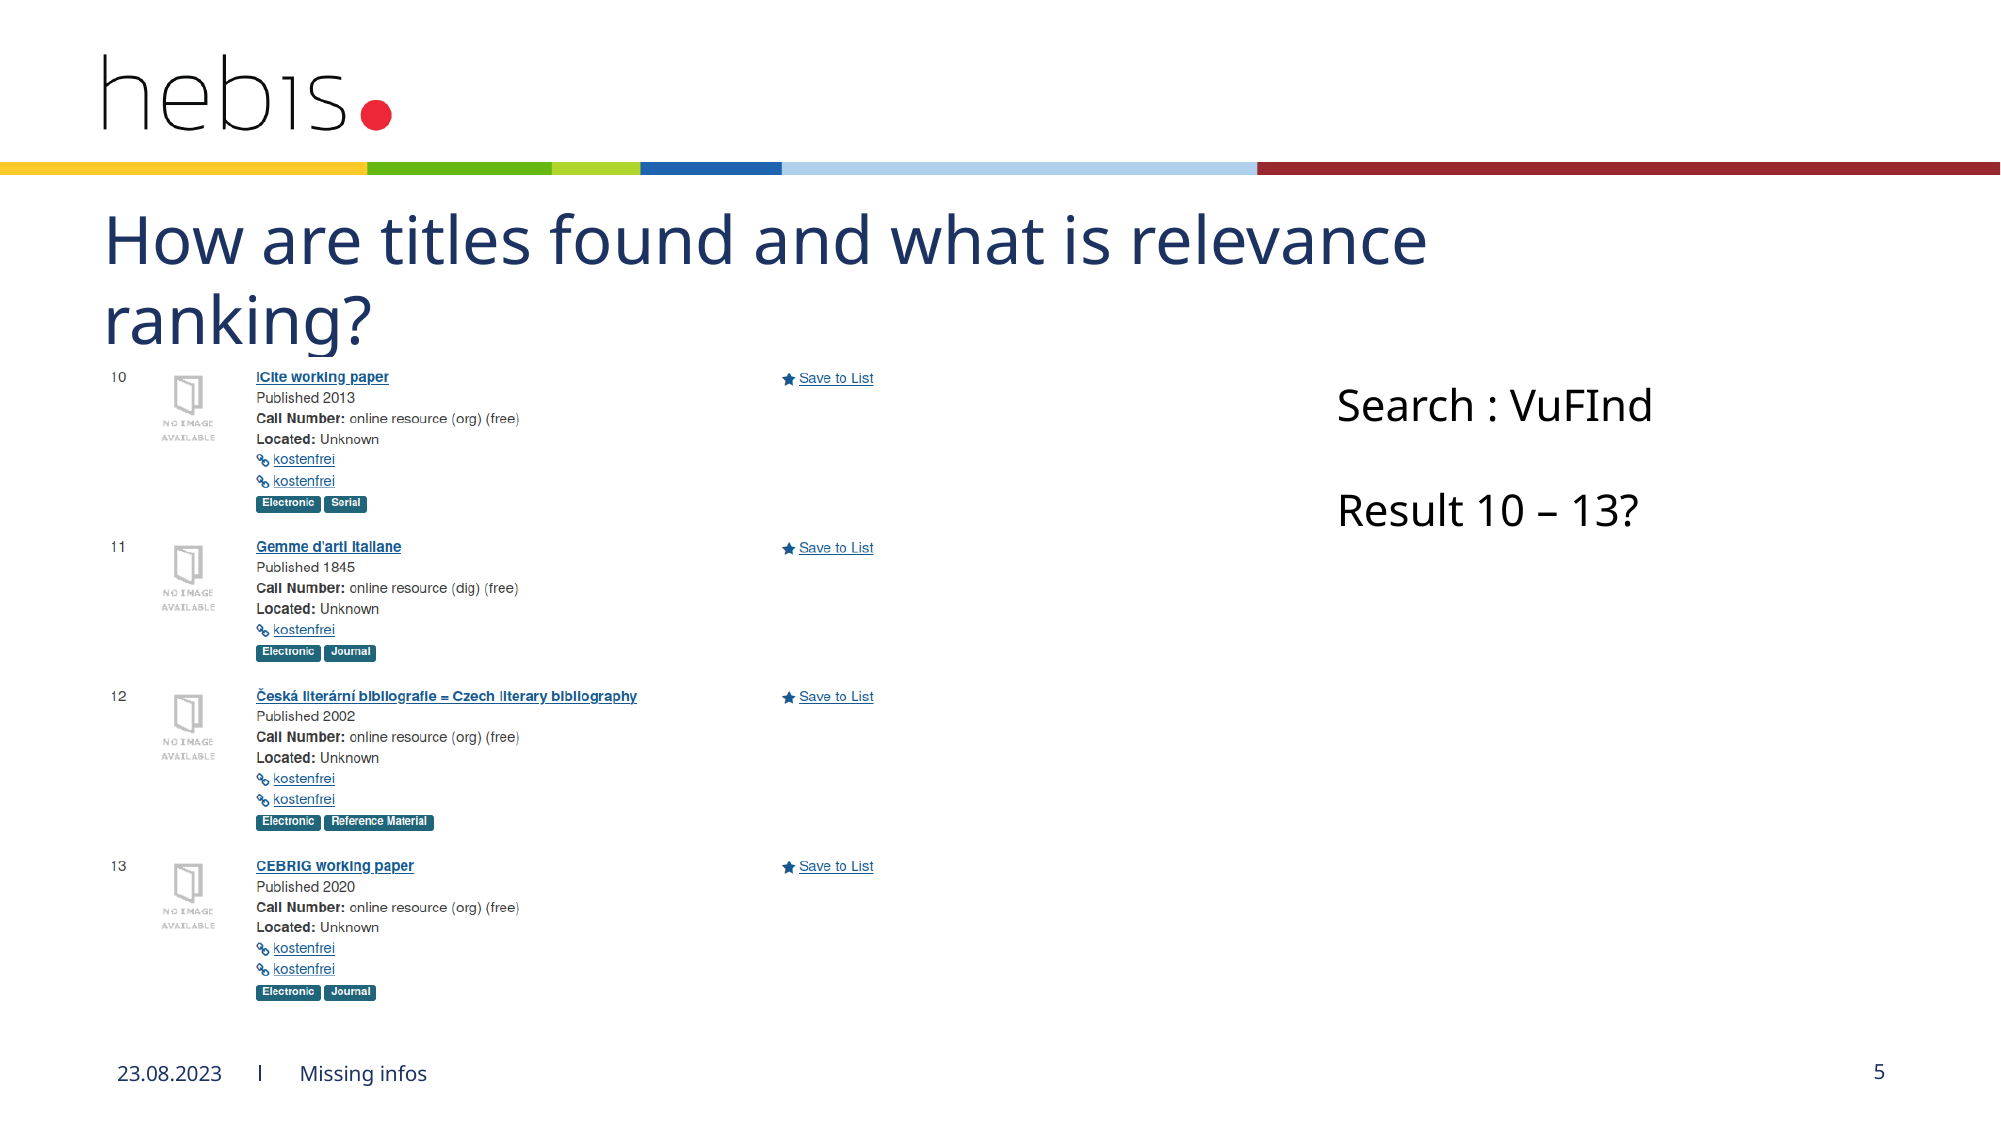

How are titles found and what is relevance ranking?
# Search : VuFInd
Result 10 – 13?
23.08.2023
Missing infos